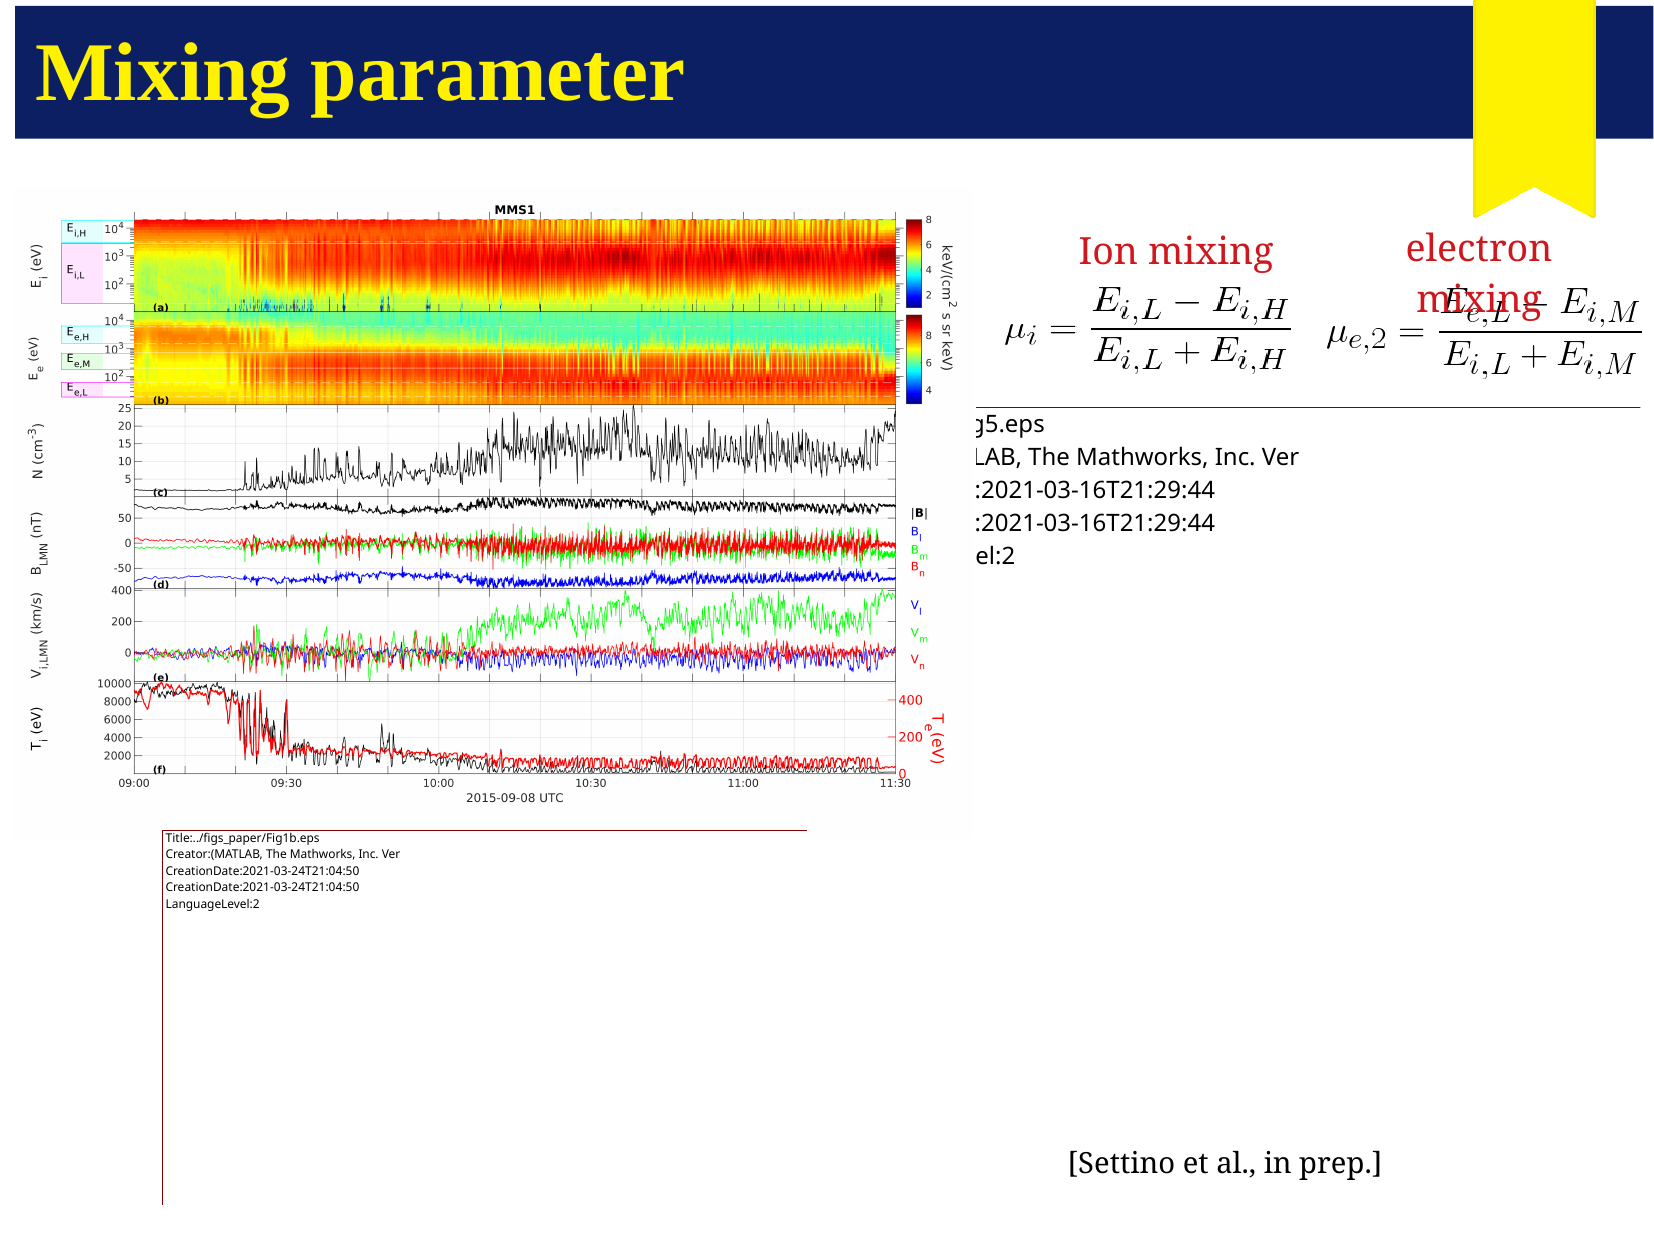

# Mixing parameter
electron mixing
Ion mixing
[Settino et al., in prep.]